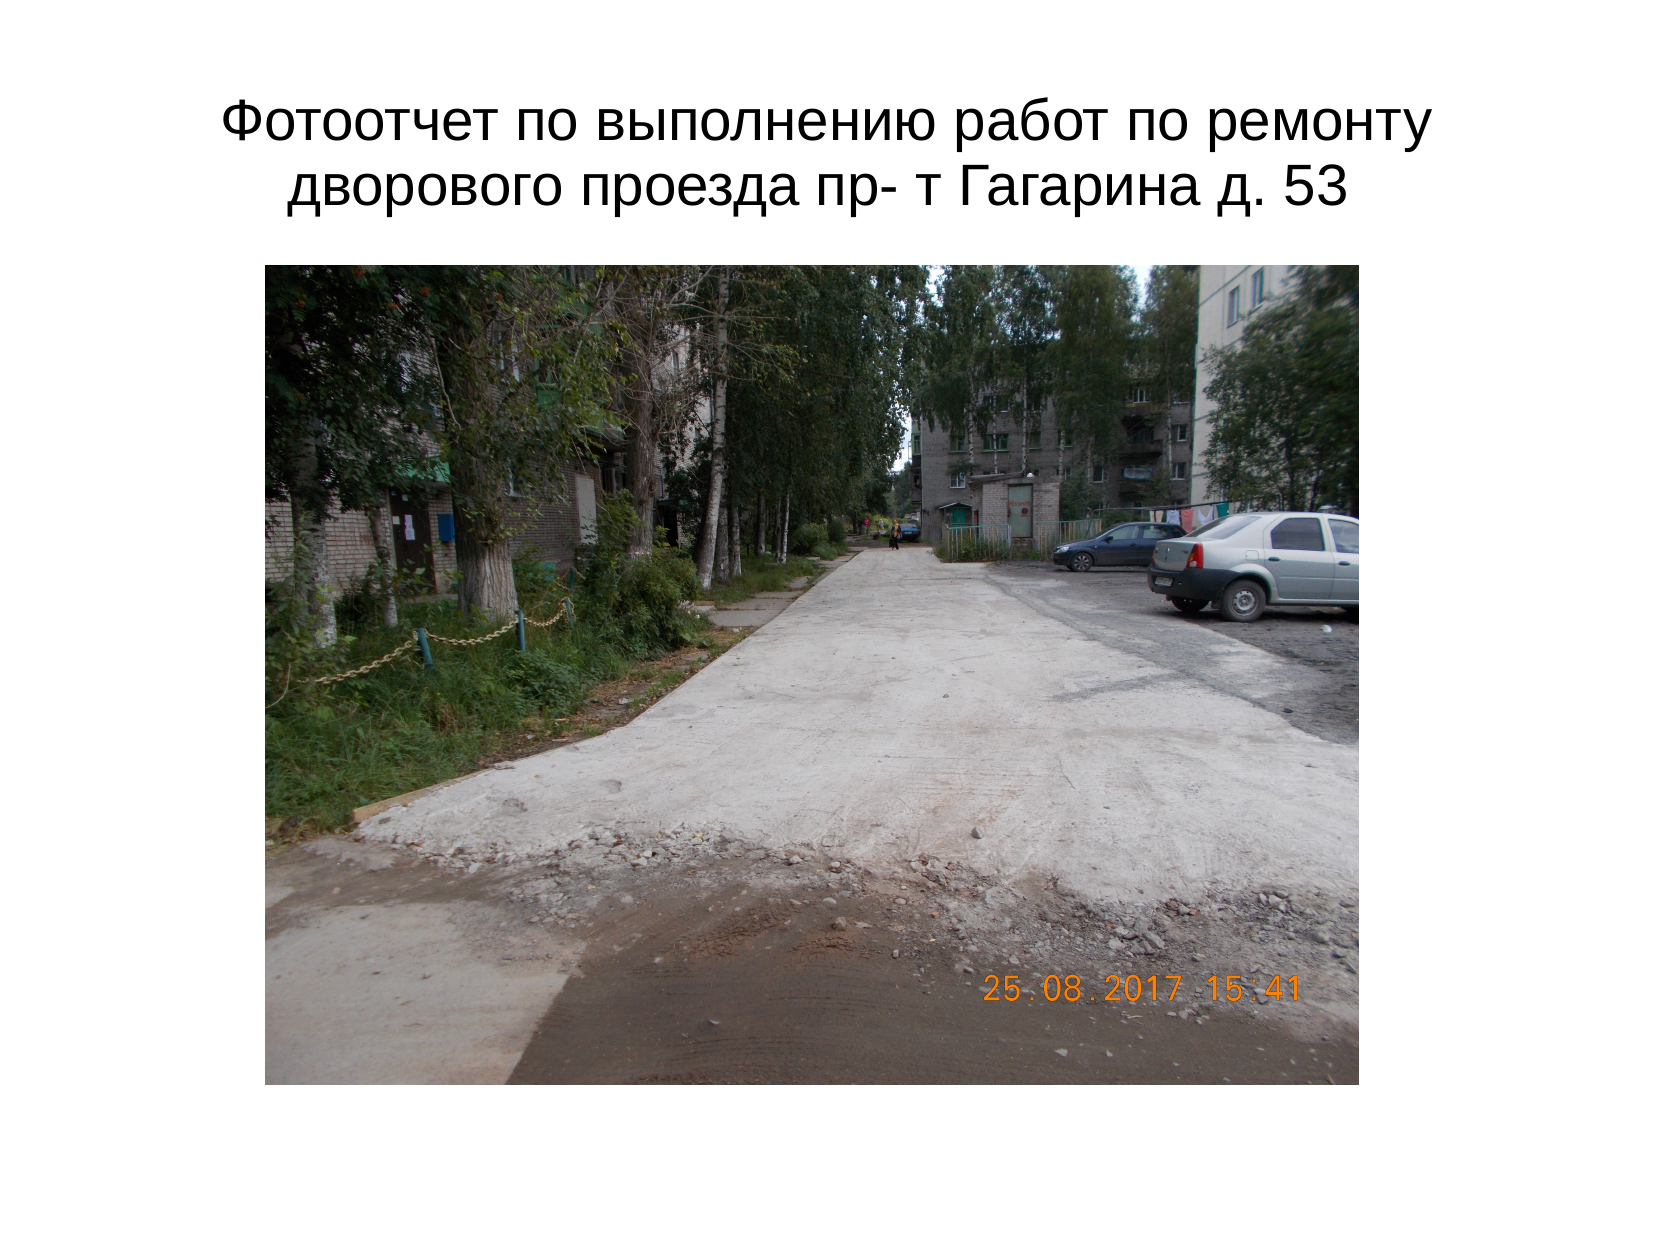

# Фотоотчет по выполнению работ по ремонту дворового проезда пр- т Гагарина д. 53